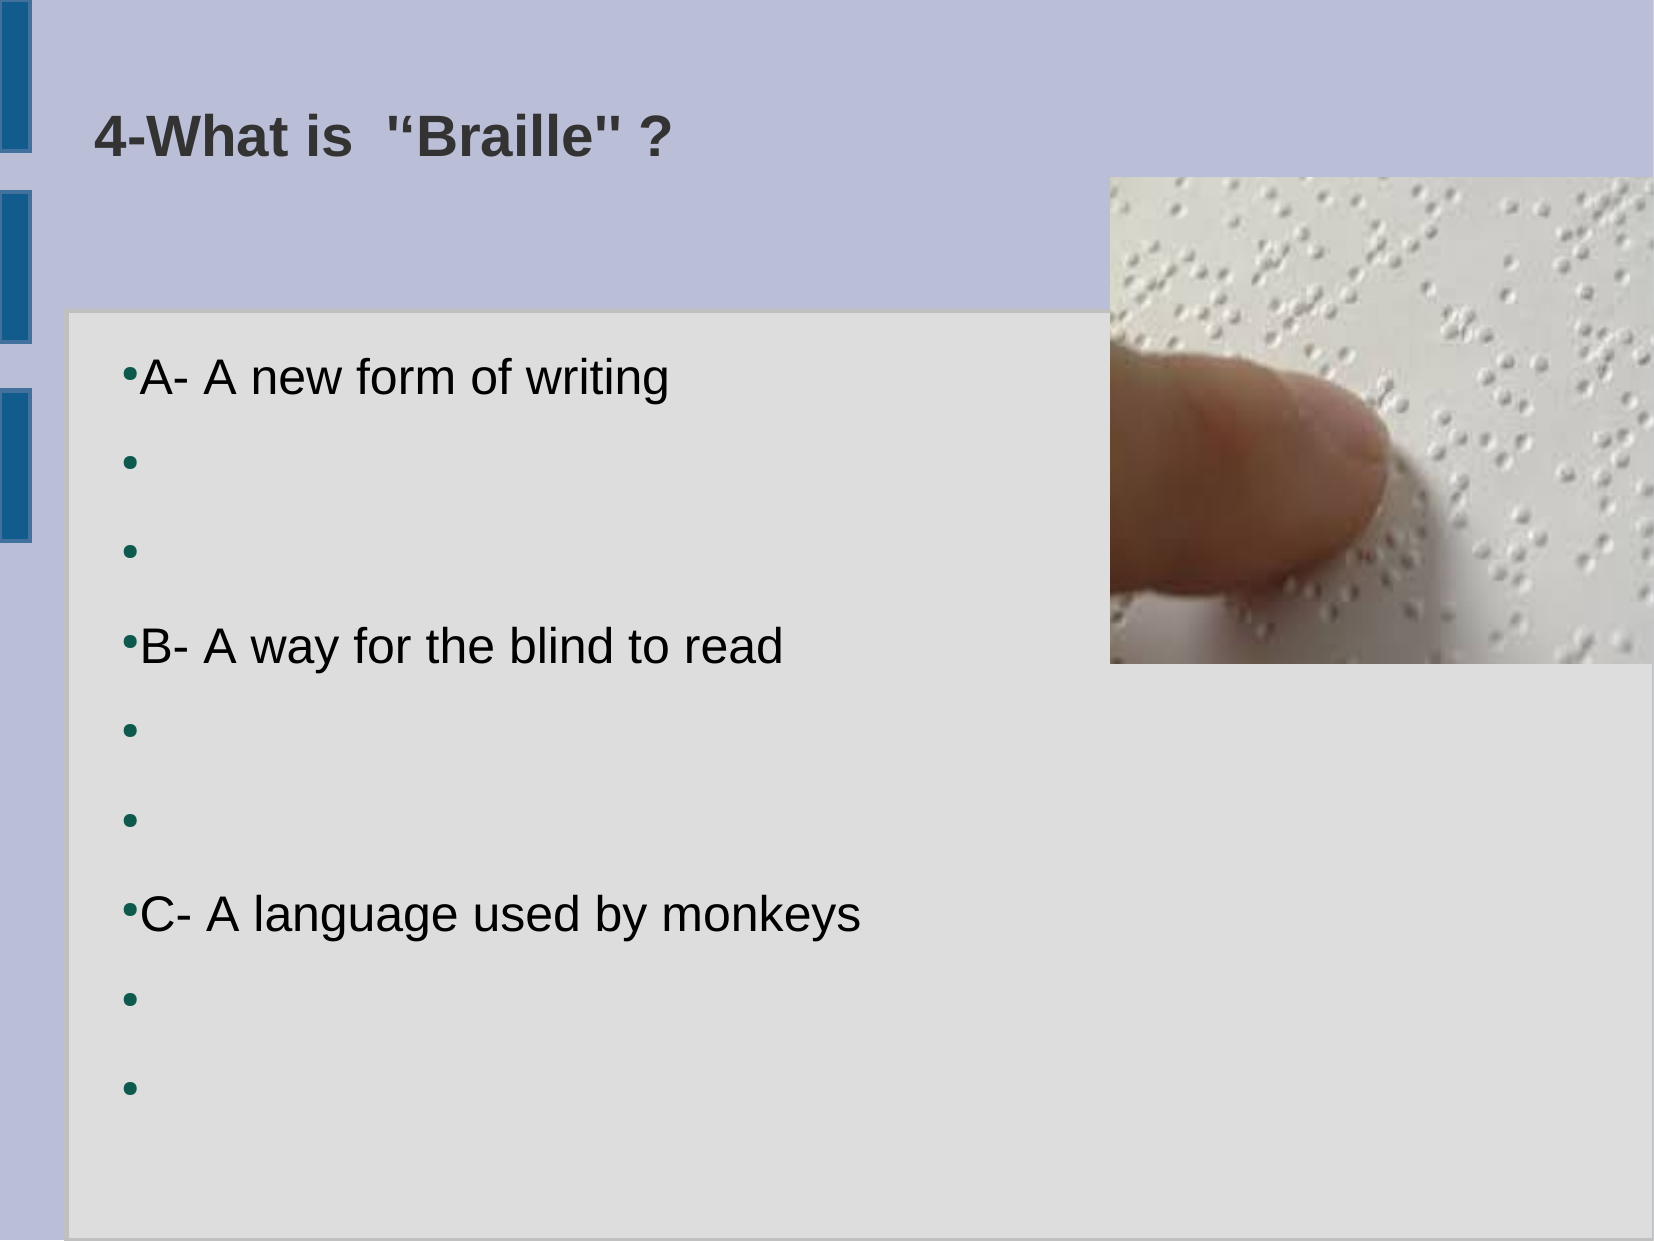

# 4-What is '‘Braille'' ?
A- A new form of writing
B- A way for the blind to read
C- A language used by monkeys